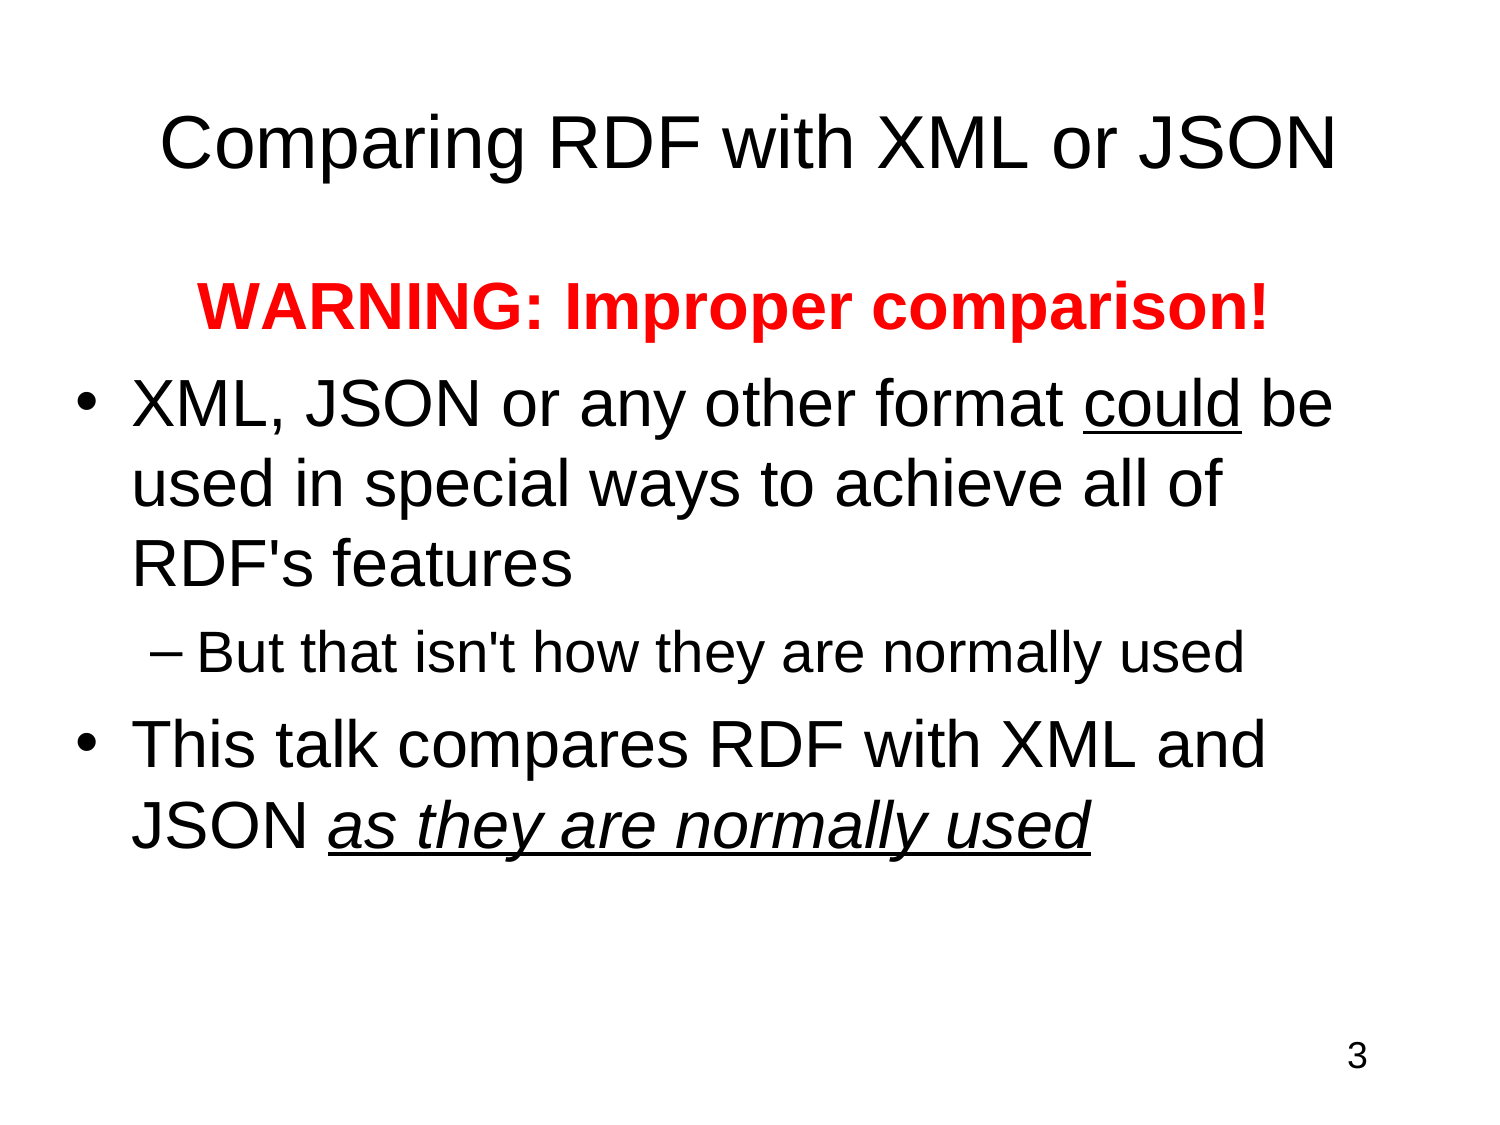

# Comparing RDF with XML or JSON
WARNING: Improper comparison!
XML, JSON or any other format could be used in special ways to achieve all of RDF's features
But that isn't how they are normally used
This talk compares RDF with XML and JSON as they are normally used
3